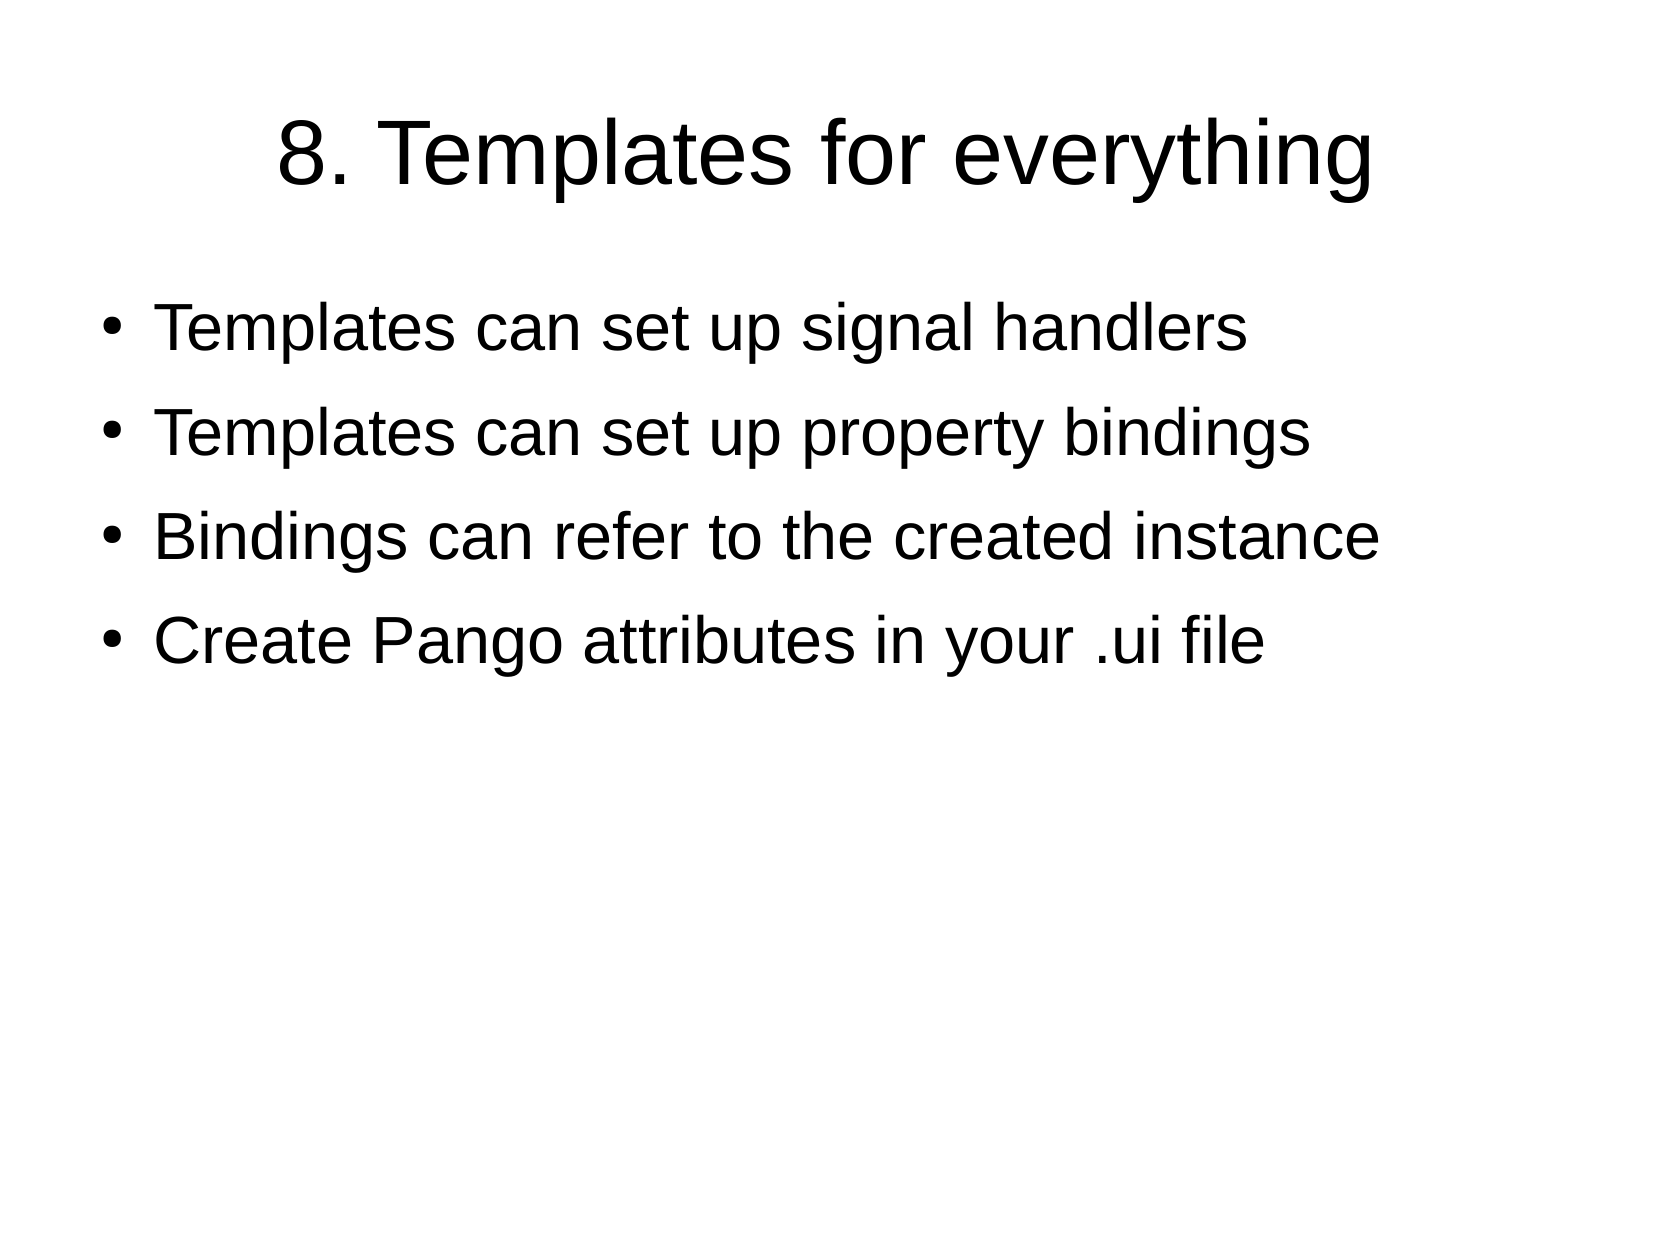

# 8. Templates for everything
Templates can set up signal handlers
Templates can set up property bindings
Bindings can refer to the created instance
Create Pango attributes in your .ui file